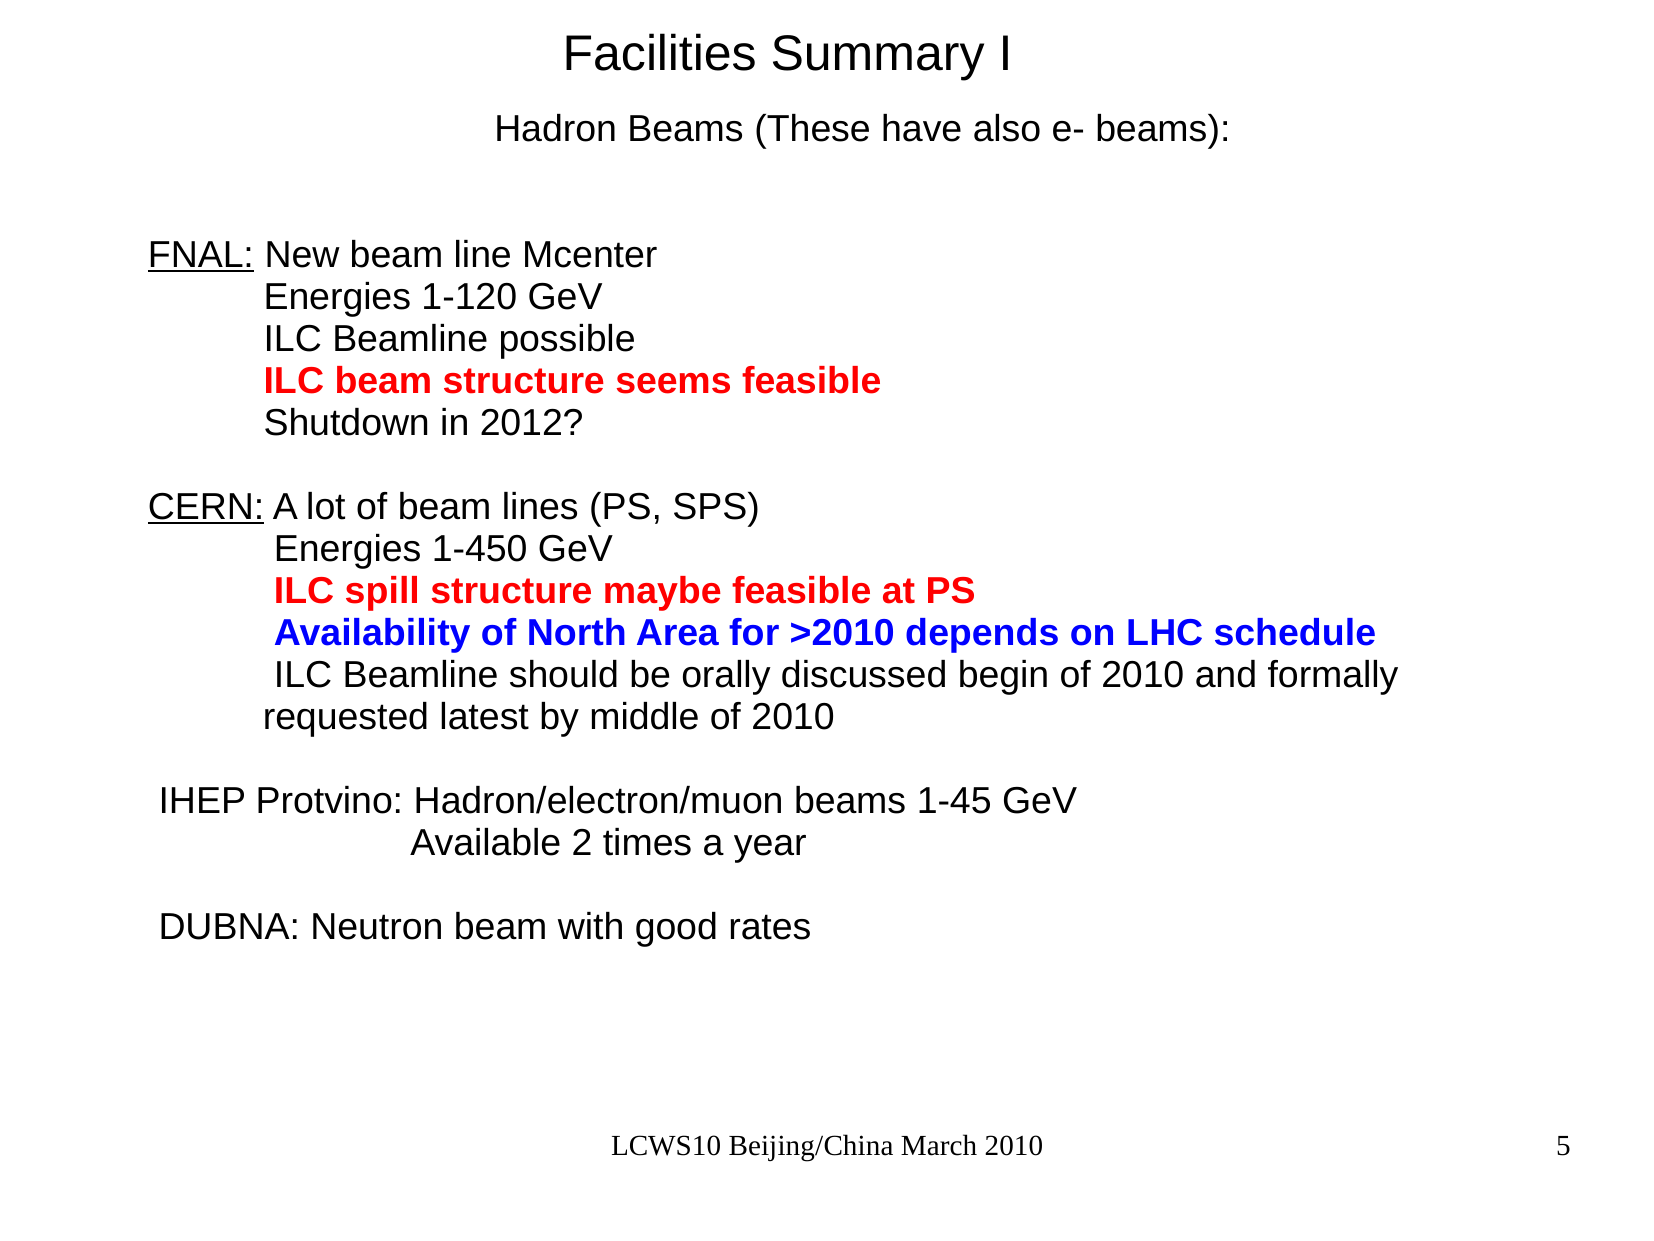

Facilities Summary I
 Hadron Beams (These have also e- beams):
 FNAL: New beam line Mcenter
 Energies 1-120 GeV
 ILC Beamline possible
 ILC beam structure seems feasible
 Shutdown in 2012?
 CERN: A lot of beam lines (PS, SPS)
 Energies 1-450 GeV
 ILC spill structure maybe feasible at PS
 Availability of North Area for >2010 depends on LHC schedule
 ILC Beamline should be orally discussed begin of 2010 and formally requested latest by middle of 2010
 IHEP Protvino: Hadron/electron/muon beams 1-45 GeV
 Available 2 times a year
 DUBNA: Neutron beam with good rates
LCWS10 Beijing/China March 2010
5